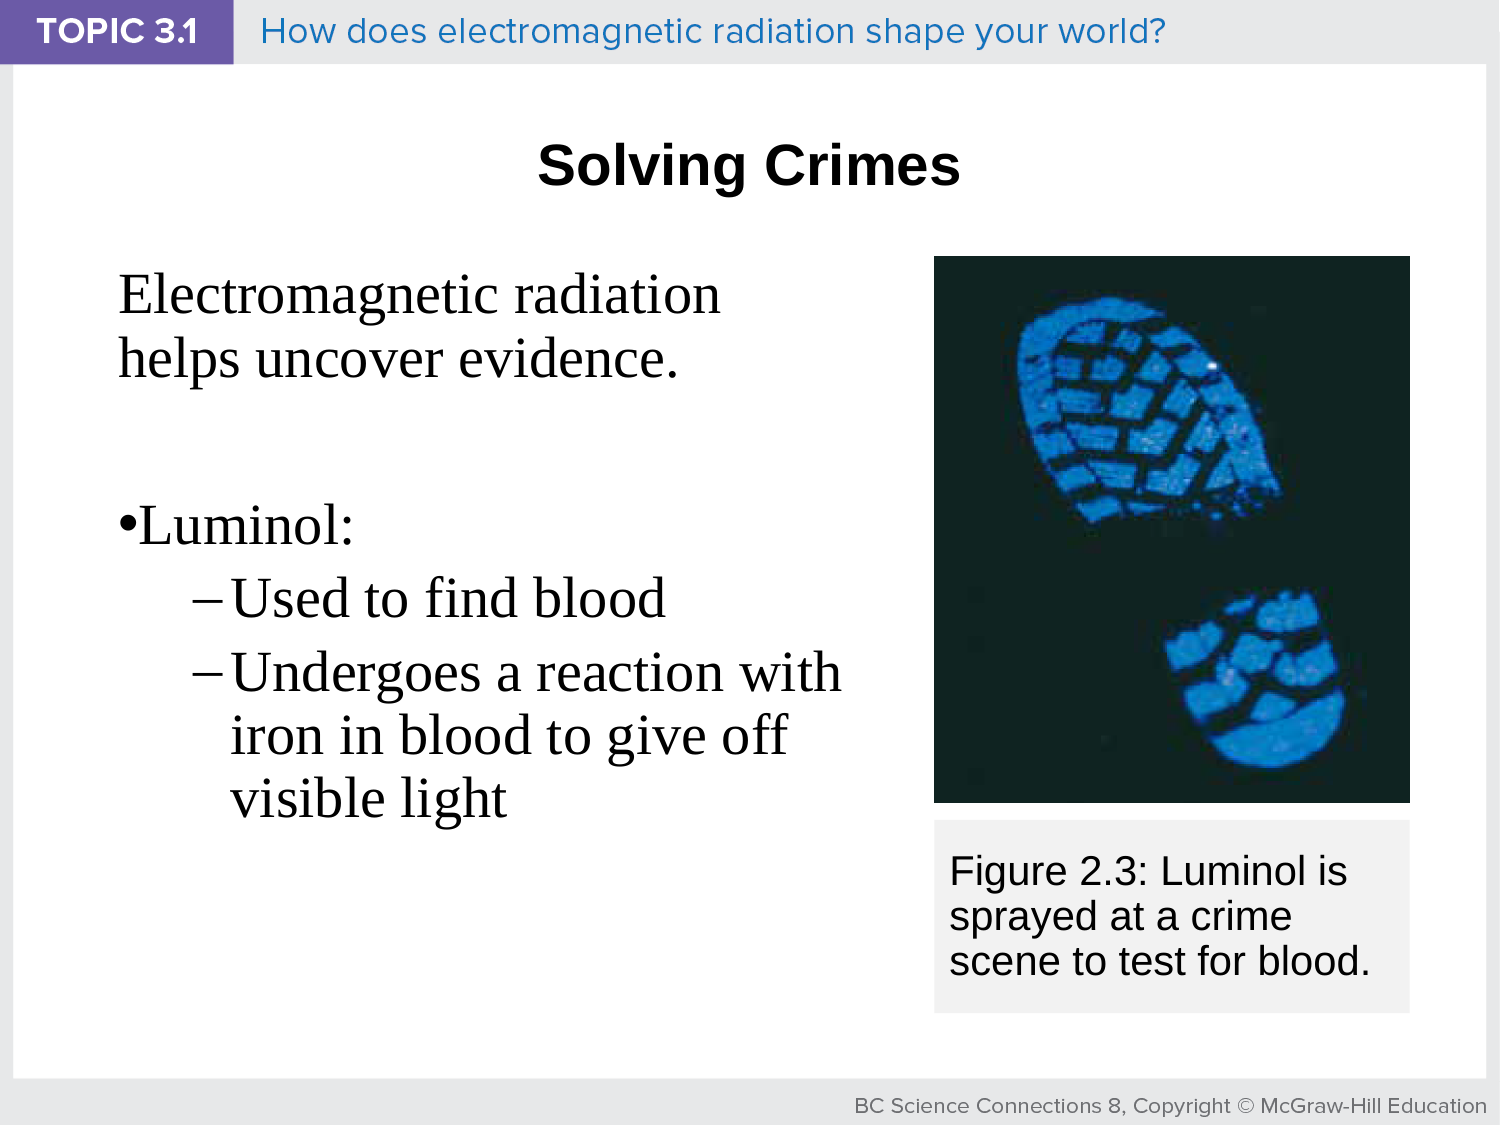

# Solving Crimes
Electromagnetic radiation helps uncover evidence.
Luminol:
Used to find blood
Undergoes a reaction with iron in blood to give off visible light
Figure 2.3: Luminol is sprayed at a crime scene to test for blood.